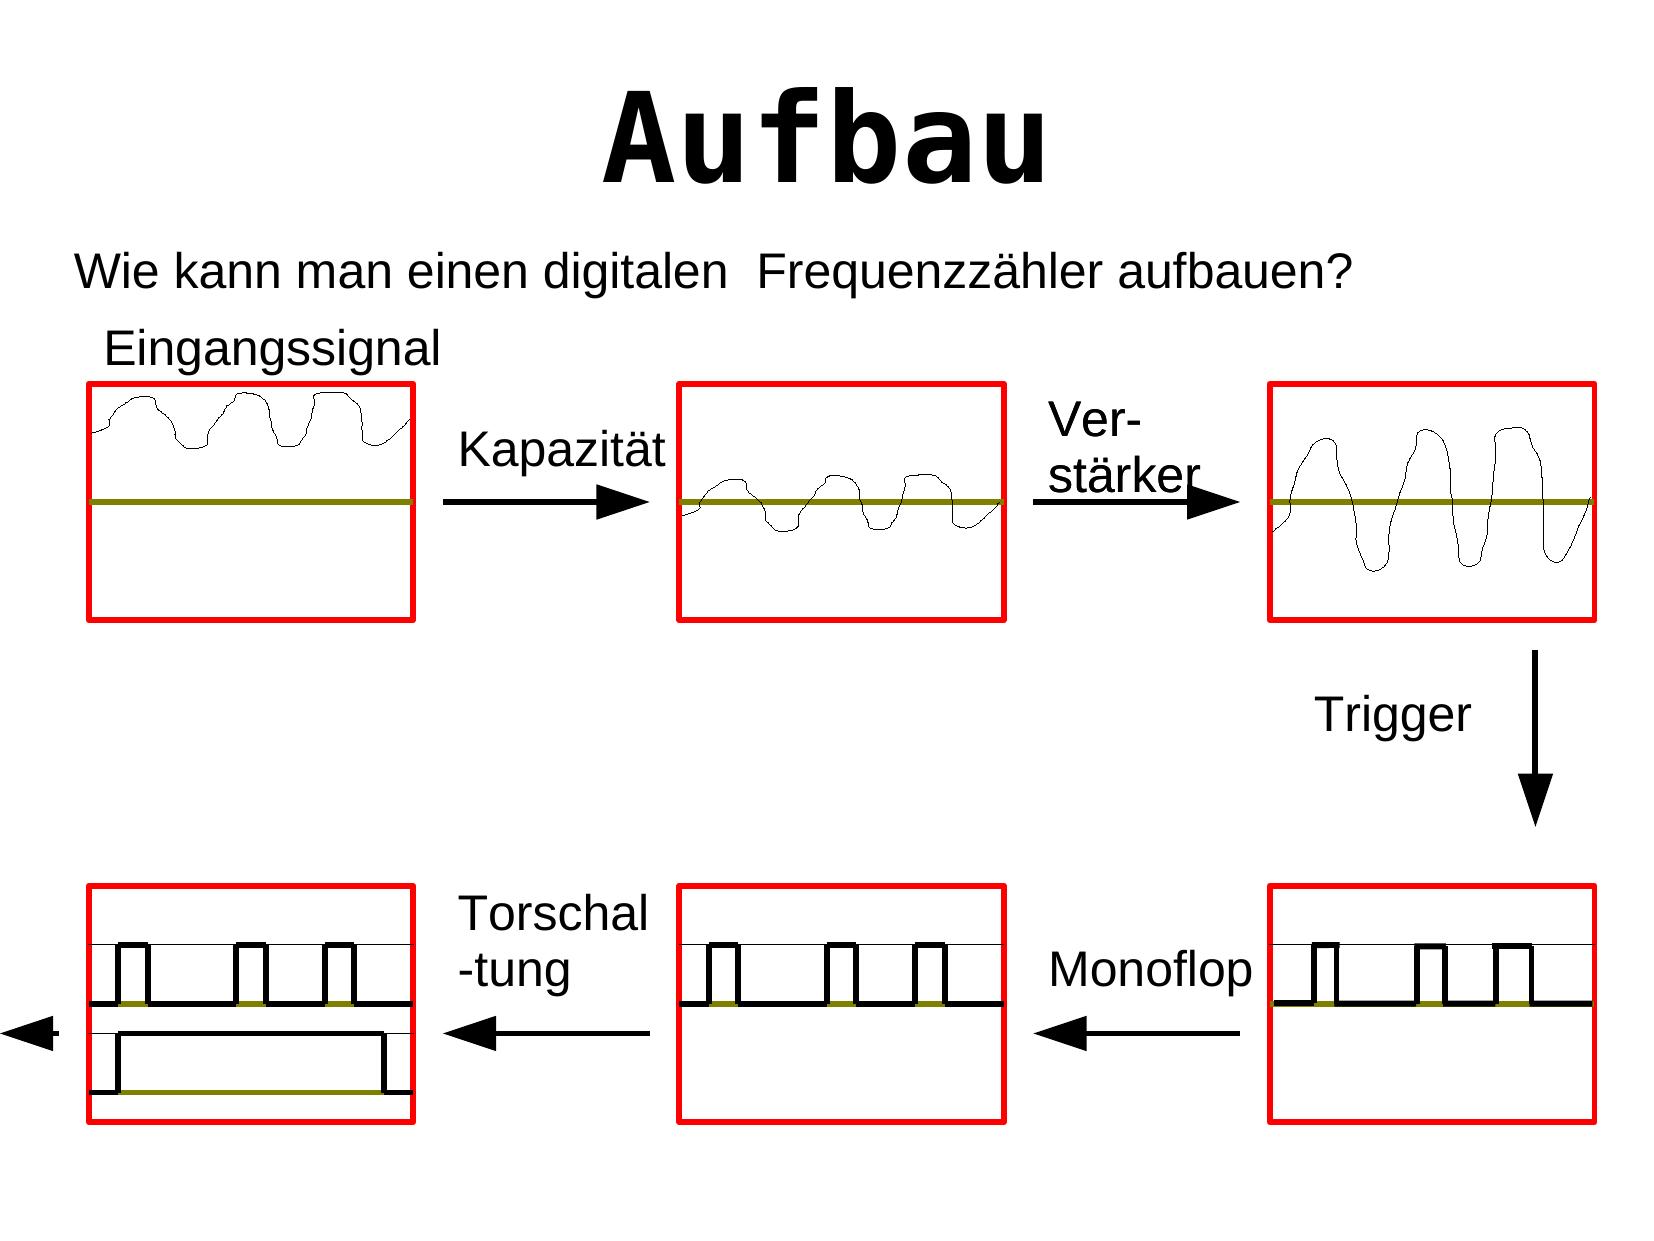

Aufbau
Wie kann man einen digitalen Frequenzzähler aufbauen?
Eingangssignal
Ver-stärker
Ver-stärker
Kapazität
Trigger
Torschal-tung
Monoflop